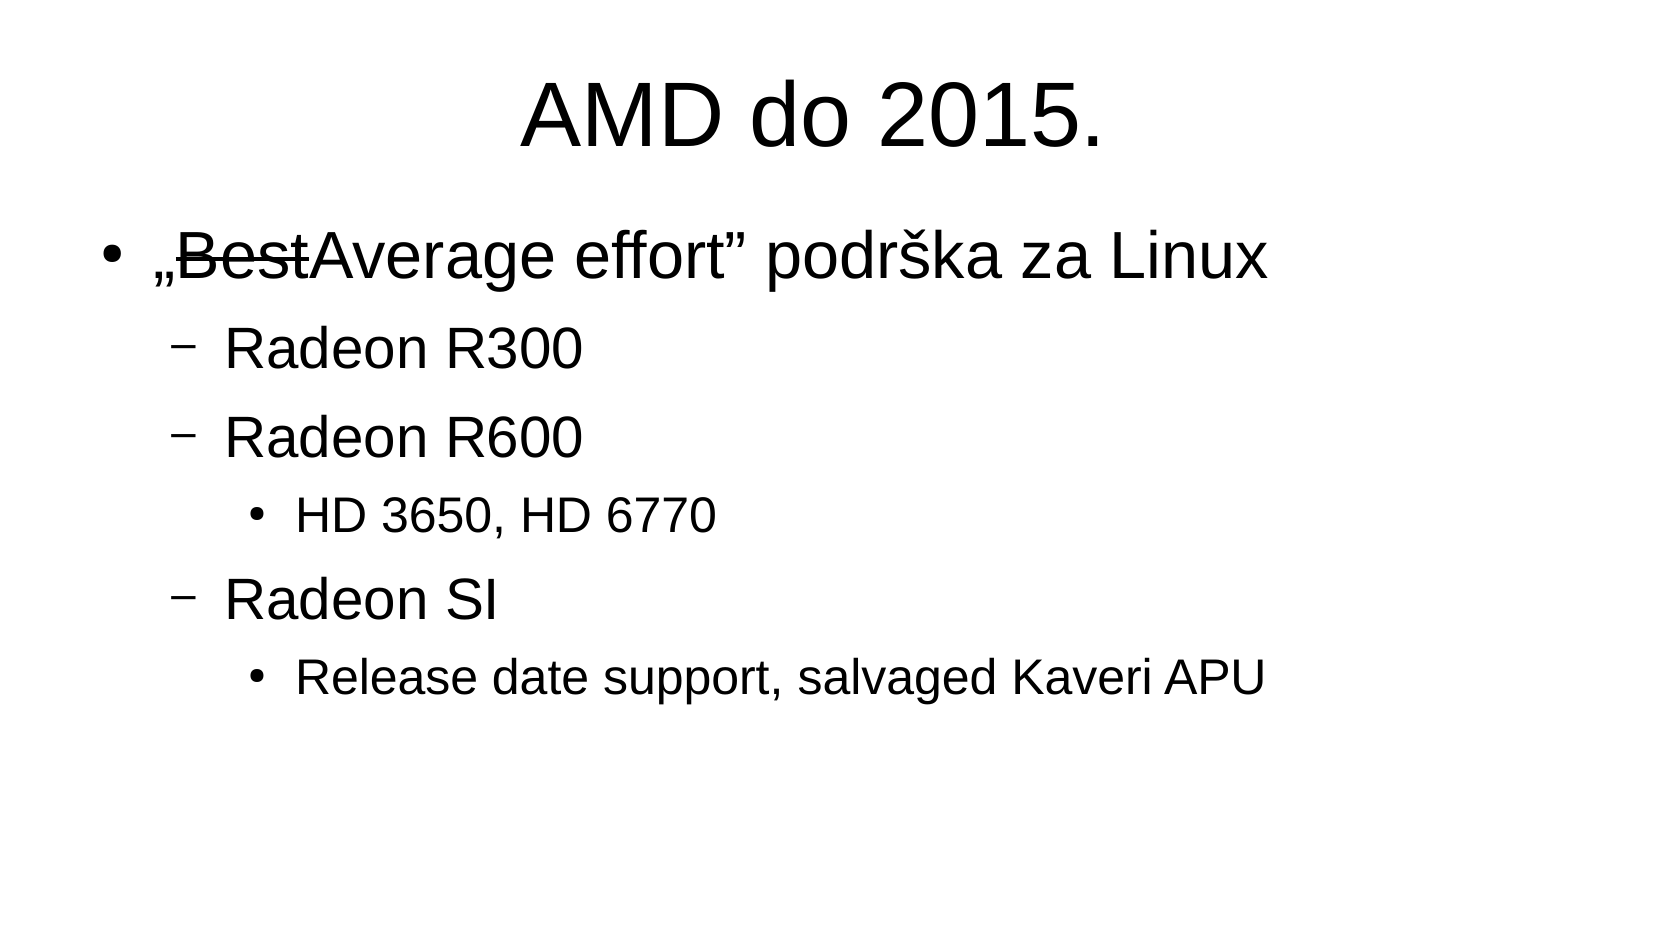

# AMD do 2015.
„BestAverage effort” podrška za Linux
Radeon R300
Radeon R600
HD 3650, HD 6770
Radeon SI
Release date support, salvaged Kaveri APU